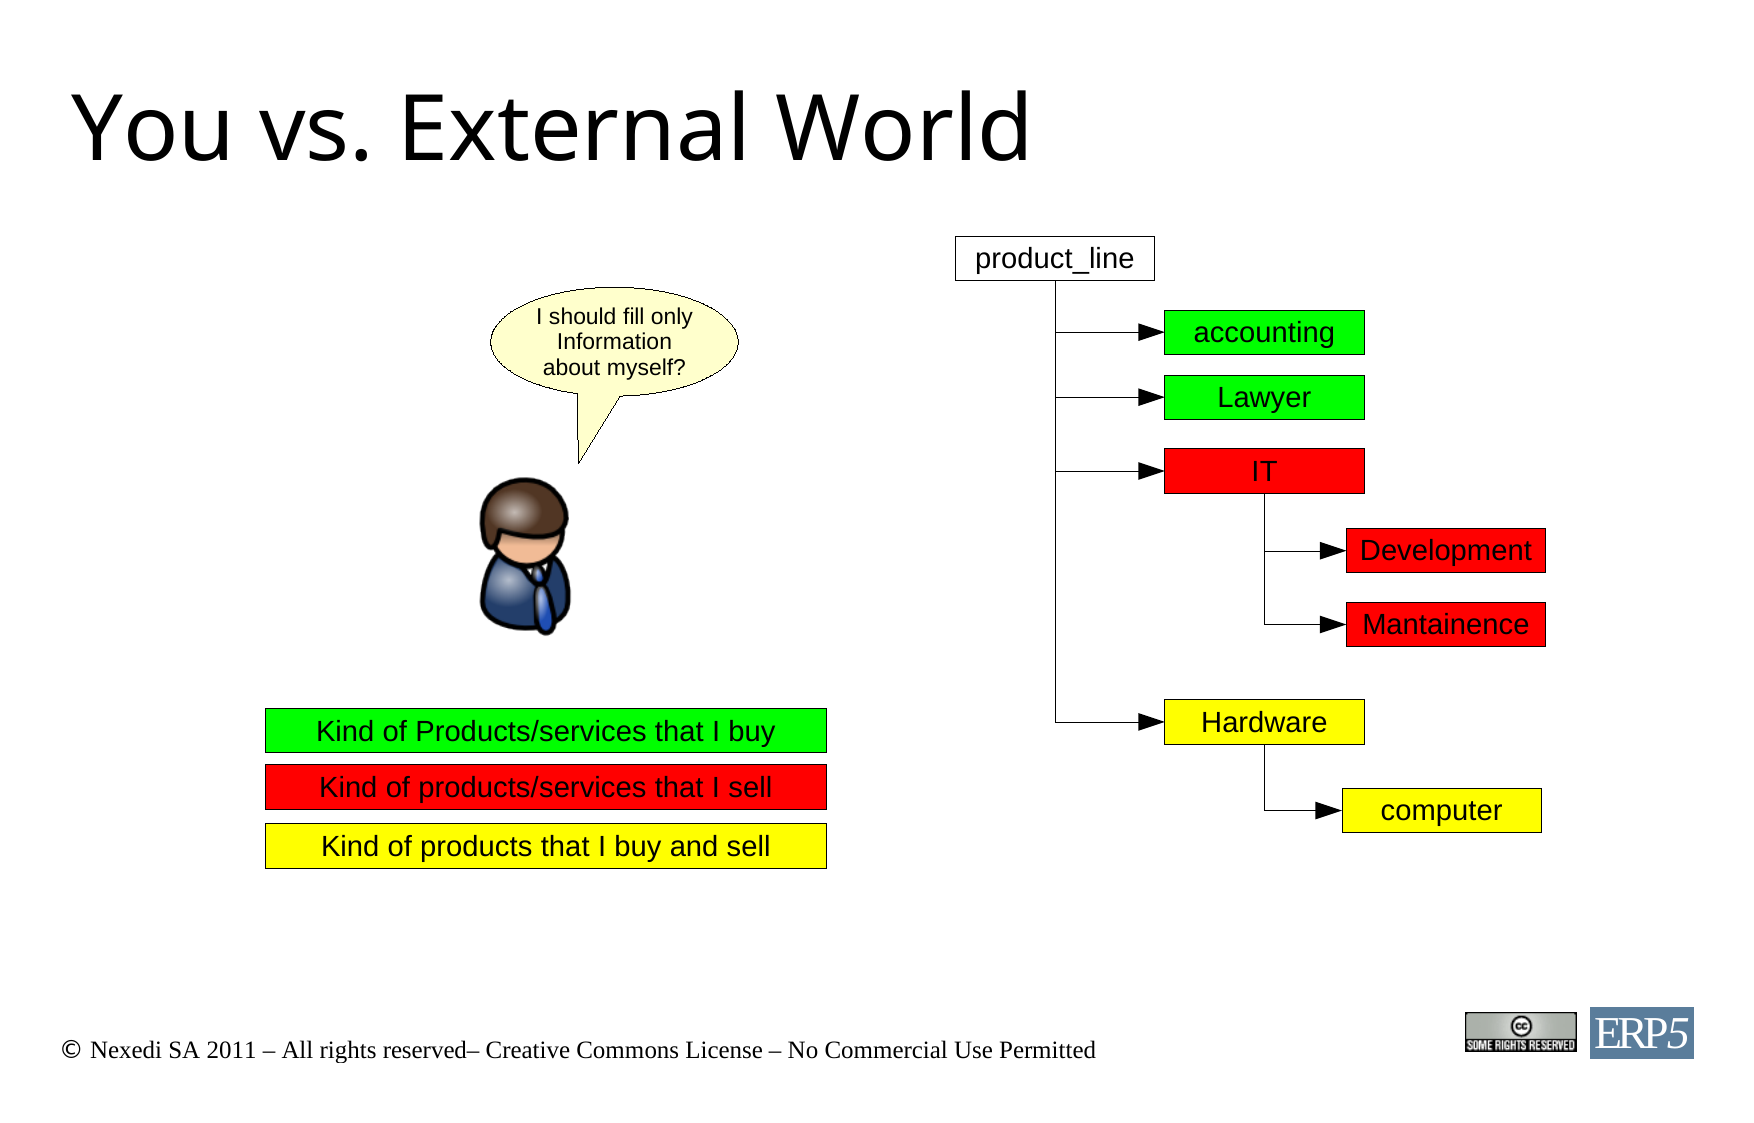

# You vs. External World
product_line
I should fill only
Information about myself?
accounting
Lawyer
IT
Development
Mantainence
Hardware
Kind of Products/services that I buy
Kind of products/services that I sell
computer
Kind of products that I buy and sell